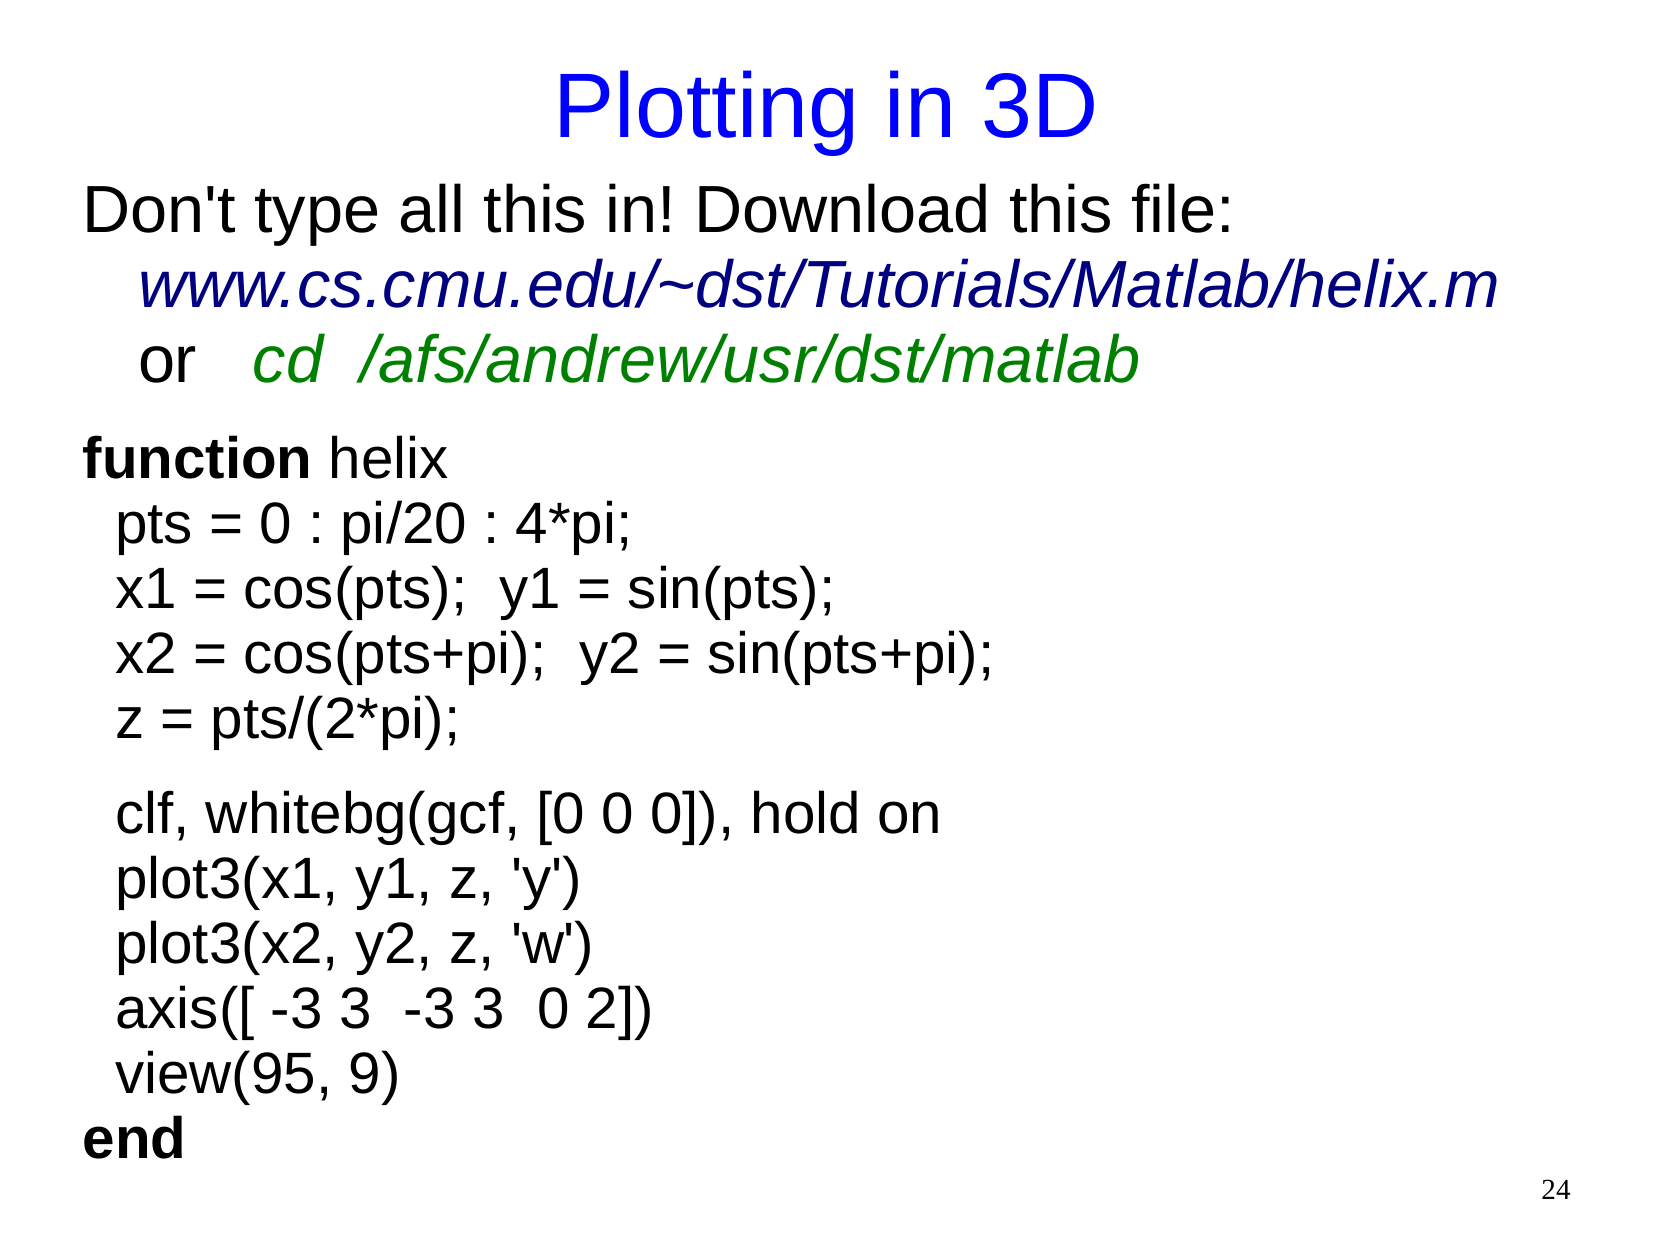

# Plotting in 3D
Don't type all this in! Download this file:
 www.cs.cmu.edu/~dst/Tutorials/Matlab/helix.m
 or cd /afs/andrew/usr/dst/matlab
function helix
 pts = 0 : pi/20 : 4*pi;
 x1 = cos(pts); y1 = sin(pts);
 x2 = cos(pts+pi); y2 = sin(pts+pi);
 z = pts/(2*pi);
 clf, whitebg(gcf, [0 0 0]), hold on
 plot3(x1, y1, z, 'y')
 plot3(x2, y2, z, 'w')
 axis([ -3 3 -3 3 0 2])
 view(95, 9)
end
24